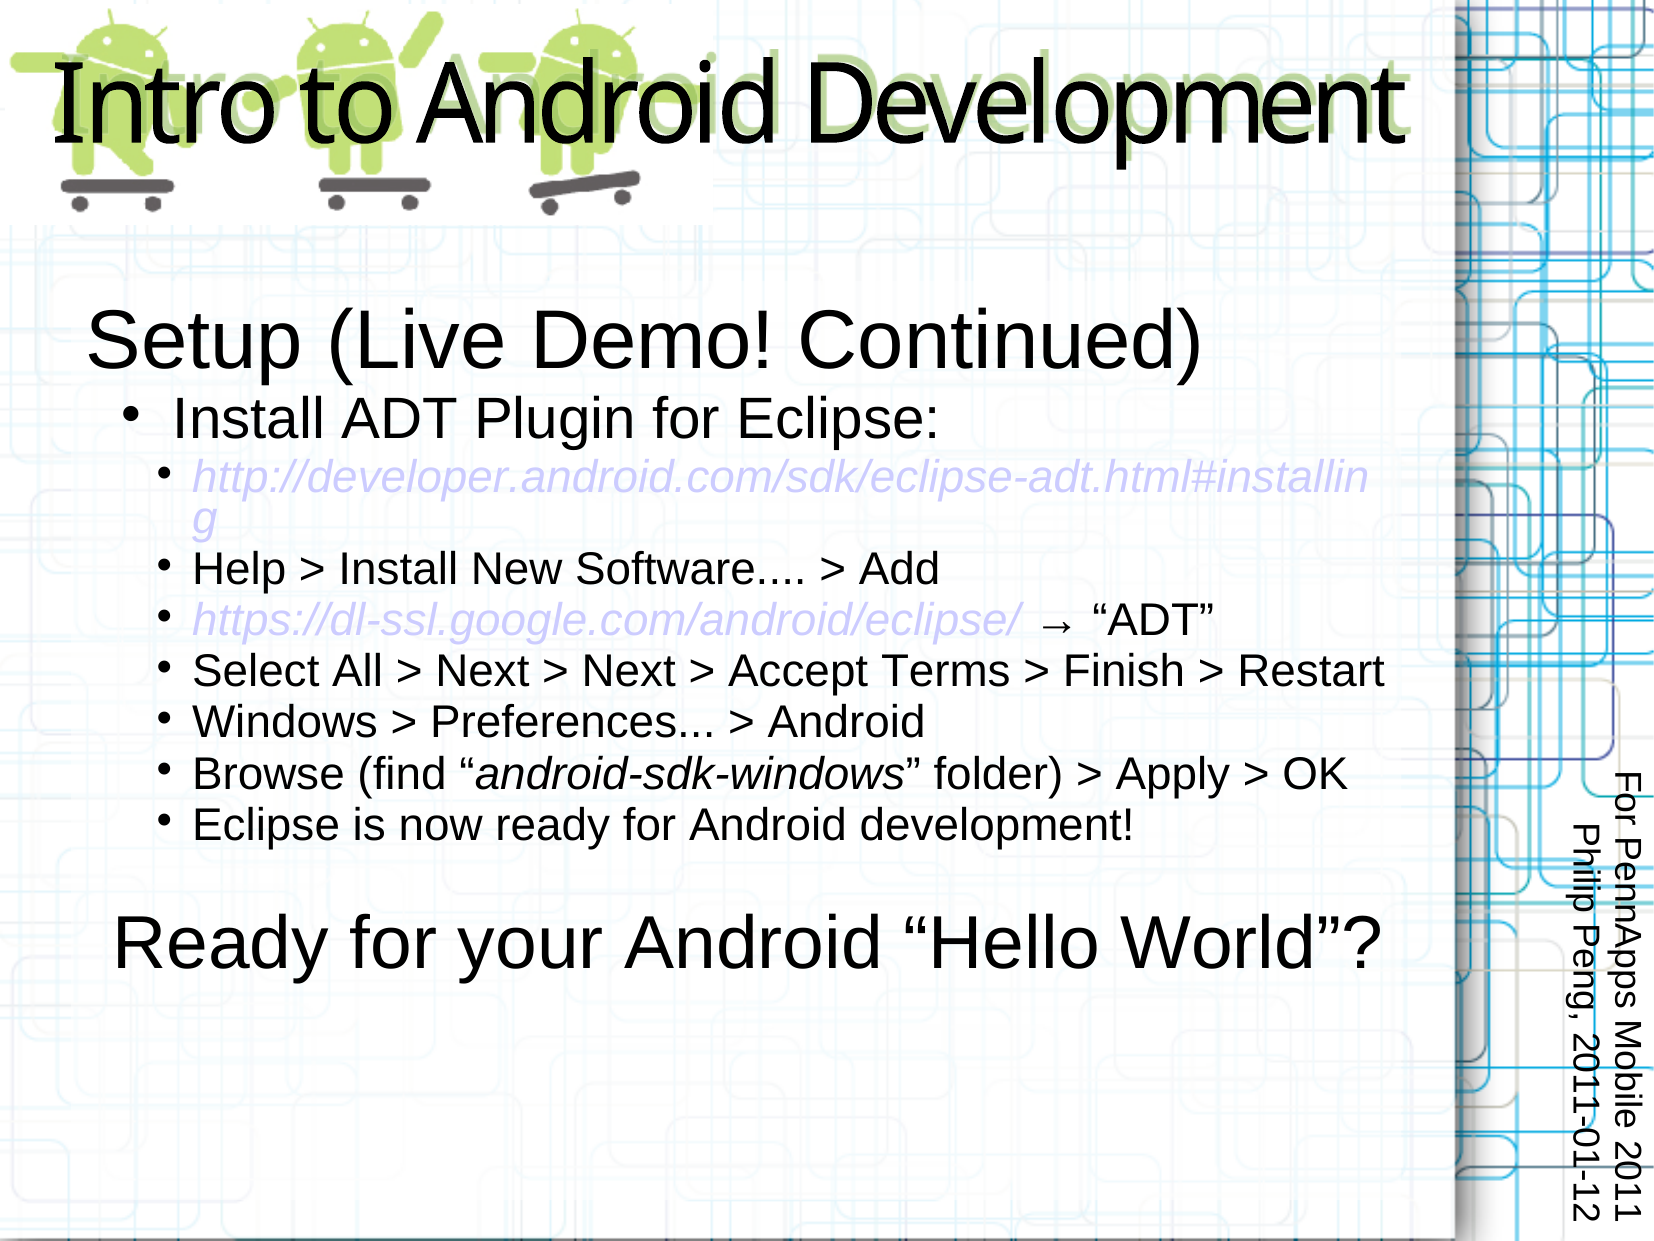

Intro to Android Development
Setup (Live Demo! Continued)
 Install ADT Plugin for Eclipse:
http://developer.android.com/sdk/eclipse-adt.html#installing
Help > Install New Software.... > Add
https://dl-ssl.google.com/android/eclipse/ → “ADT”
Select All > Next > Next > Accept Terms > Finish > Restart
Windows > Preferences... > Android
Browse (find “android-sdk-windows” folder) > Apply > OK
Eclipse is now ready for Android development!
Ready for your Android “Hello World”?
For PennApps Mobile 2011
Philip Peng, 2011-01-12